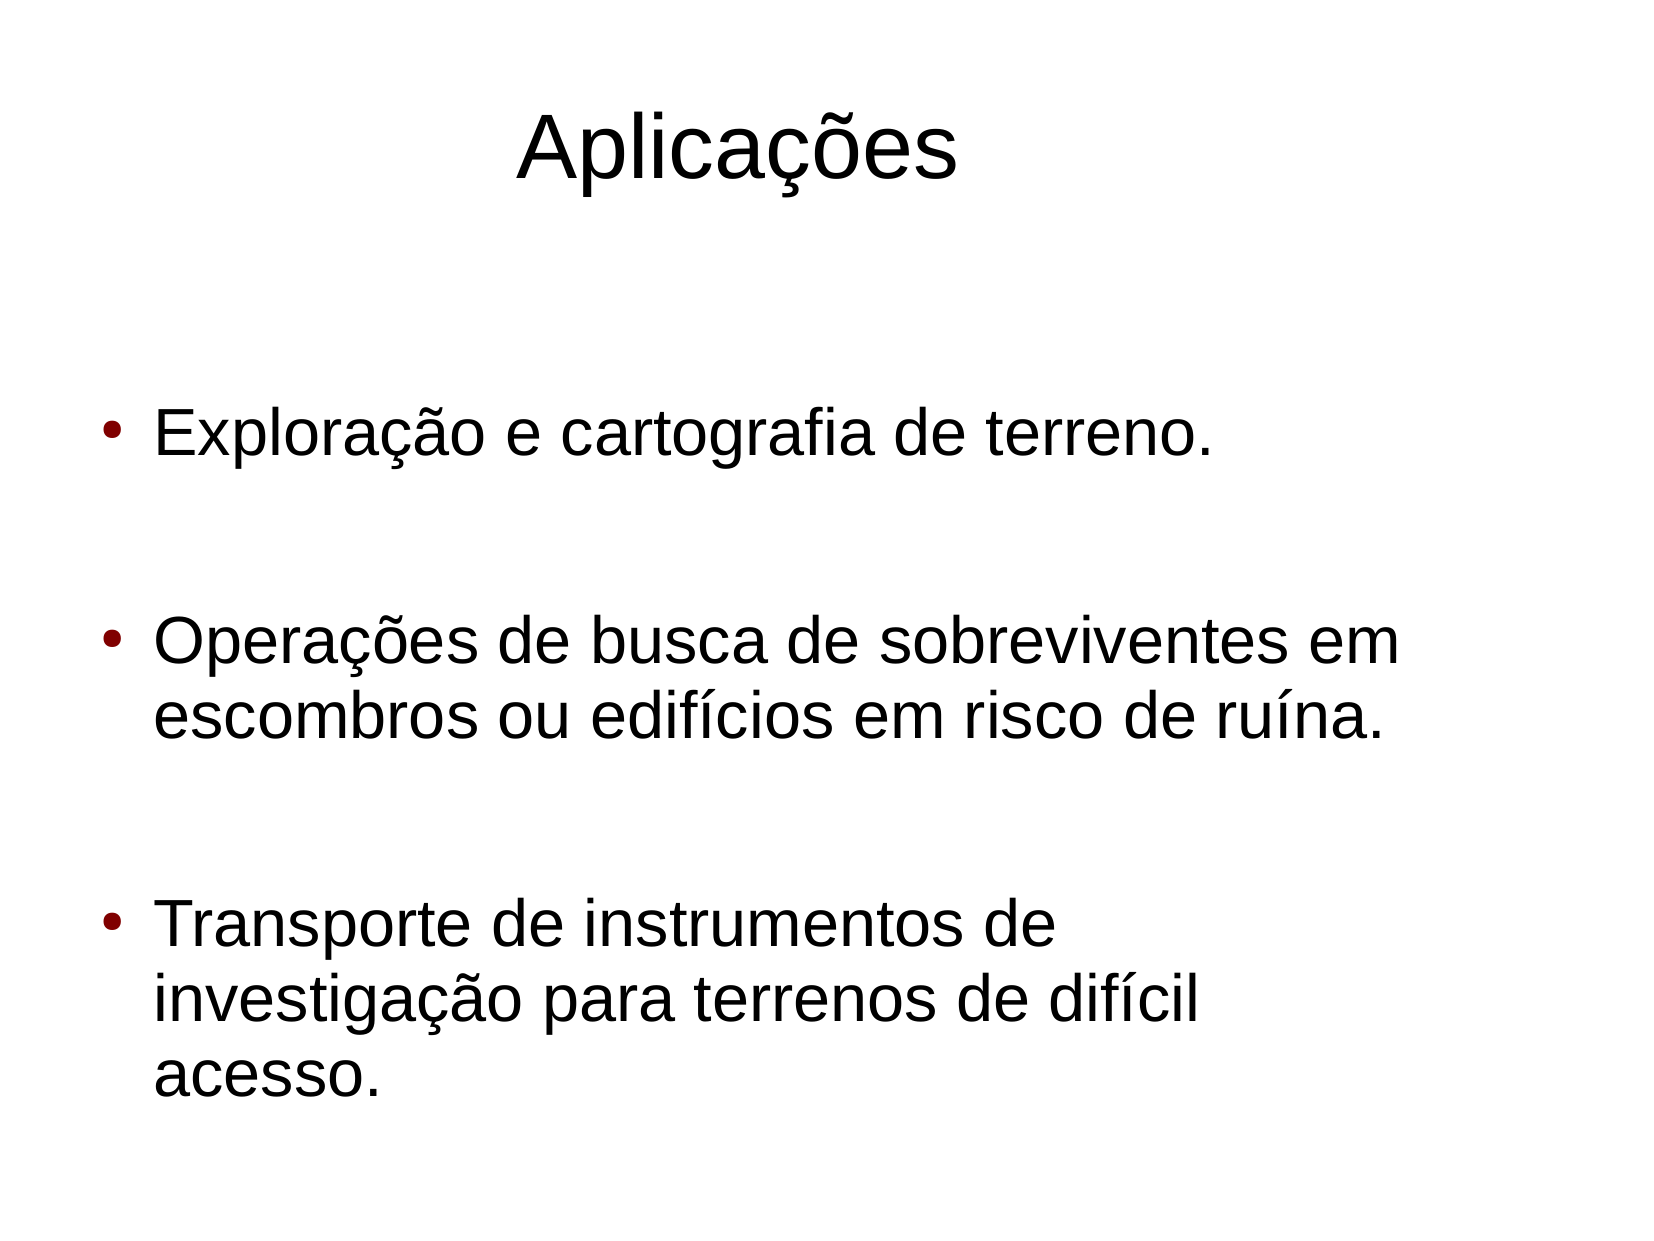

# Aplicações
Exploração e cartografia de terreno.
Operações de busca de sobreviventes em escombros ou edifícios em risco de ruína.
Transporte de instrumentos de investigação para terrenos de difícil acesso.